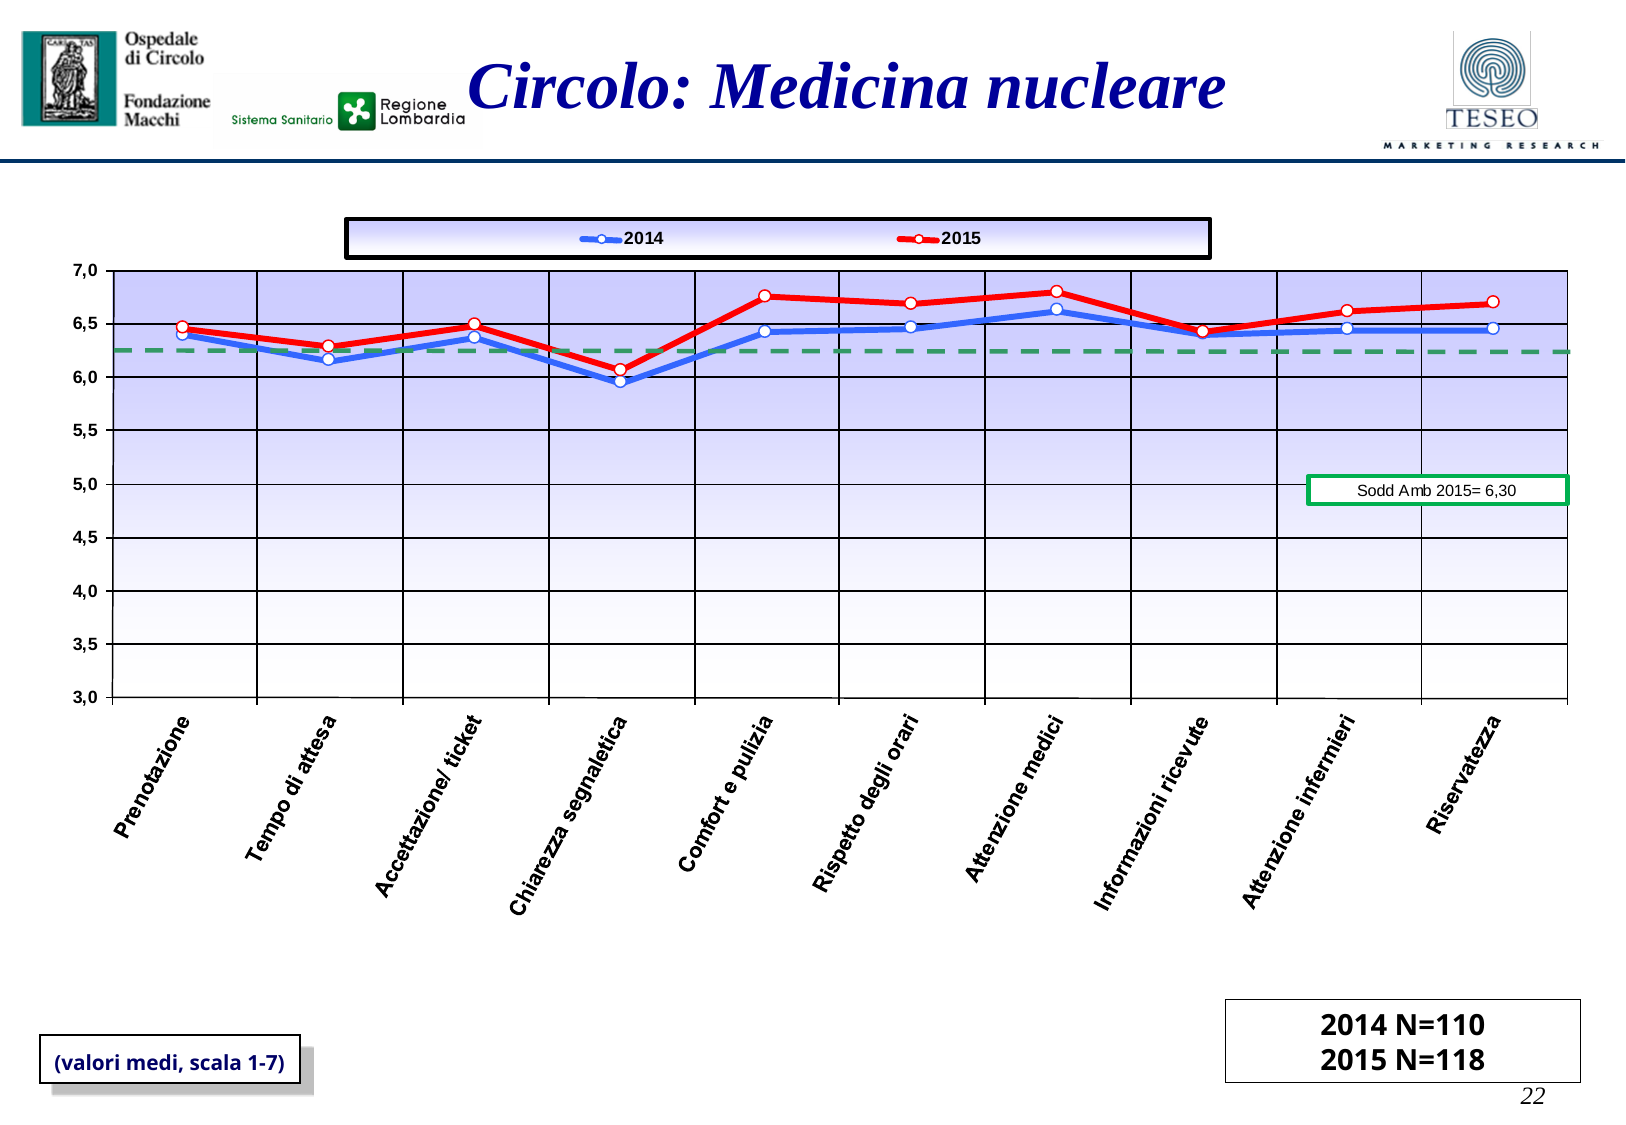

Circolo: Medicina nucleare
2014 N=110
2015 N=118
(valori medi, scala 1-7)